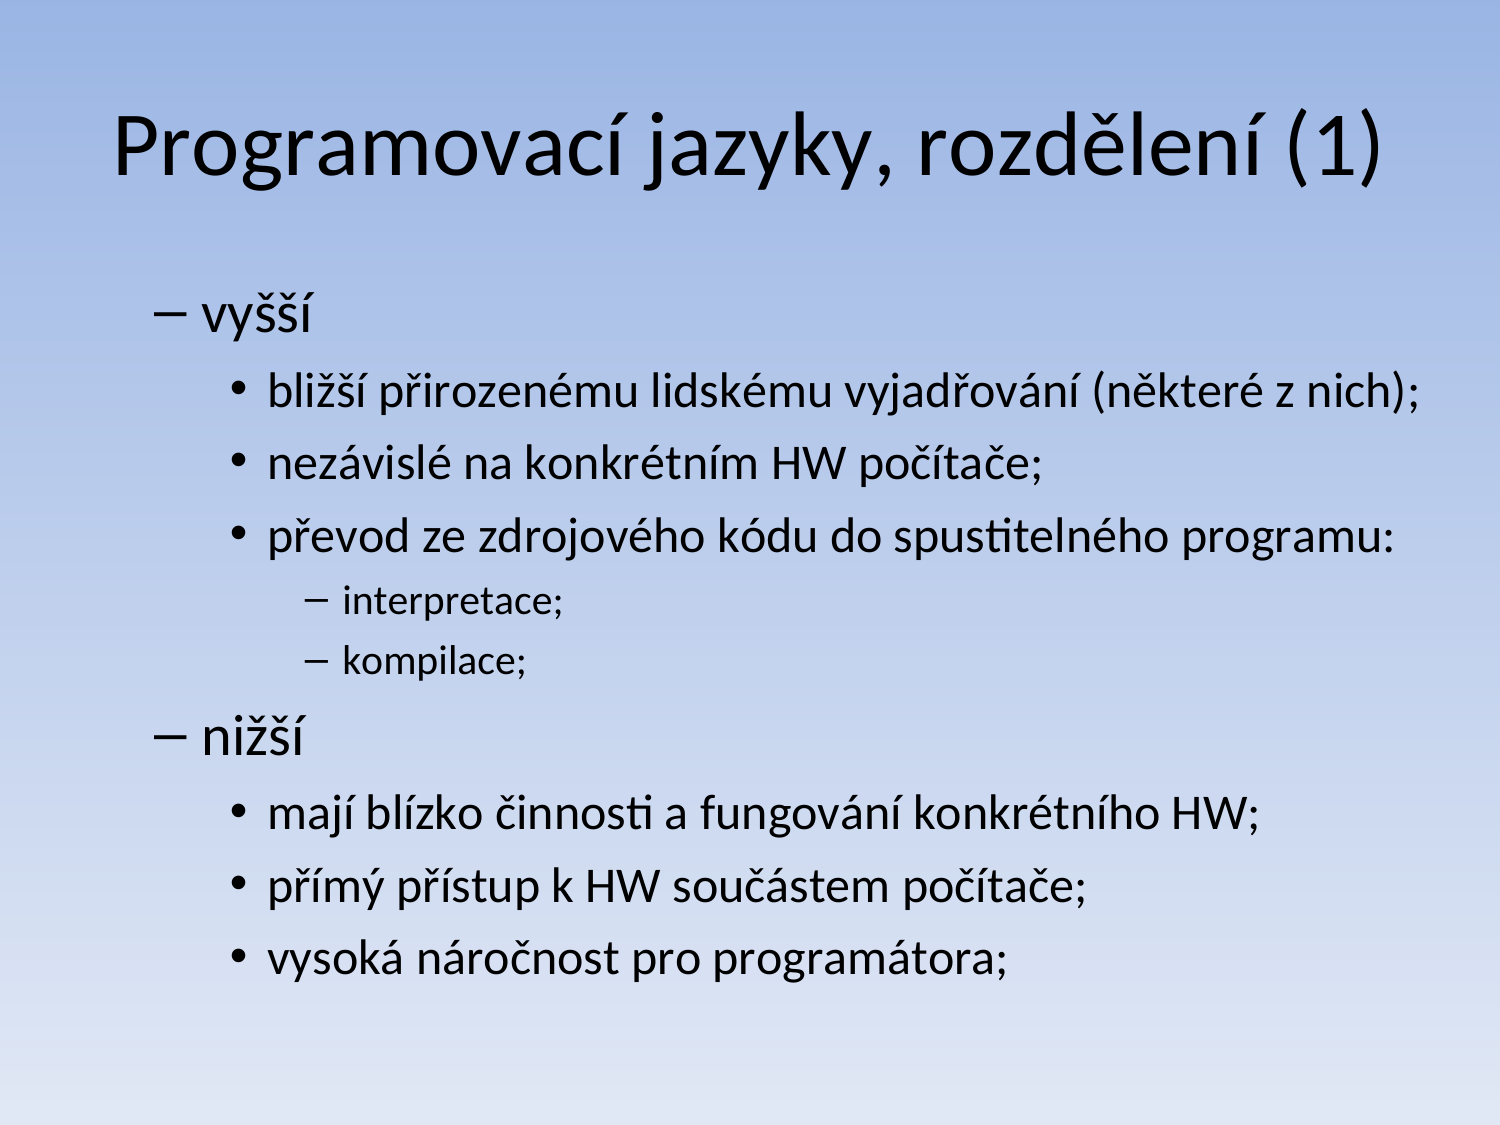

# Programovací jazyky, rozdělení (1)
vyšší
bližší přirozenému lidskému vyjadřování (některé z nich);
nezávislé na konkrétním HW počítače;
převod ze zdrojového kódu do spustitelného programu:
interpretace;
kompilace;
nižší
mají blízko činnosti a fungování konkrétního HW;
přímý přístup k HW součástem počítače;
vysoká náročnost pro programátora;